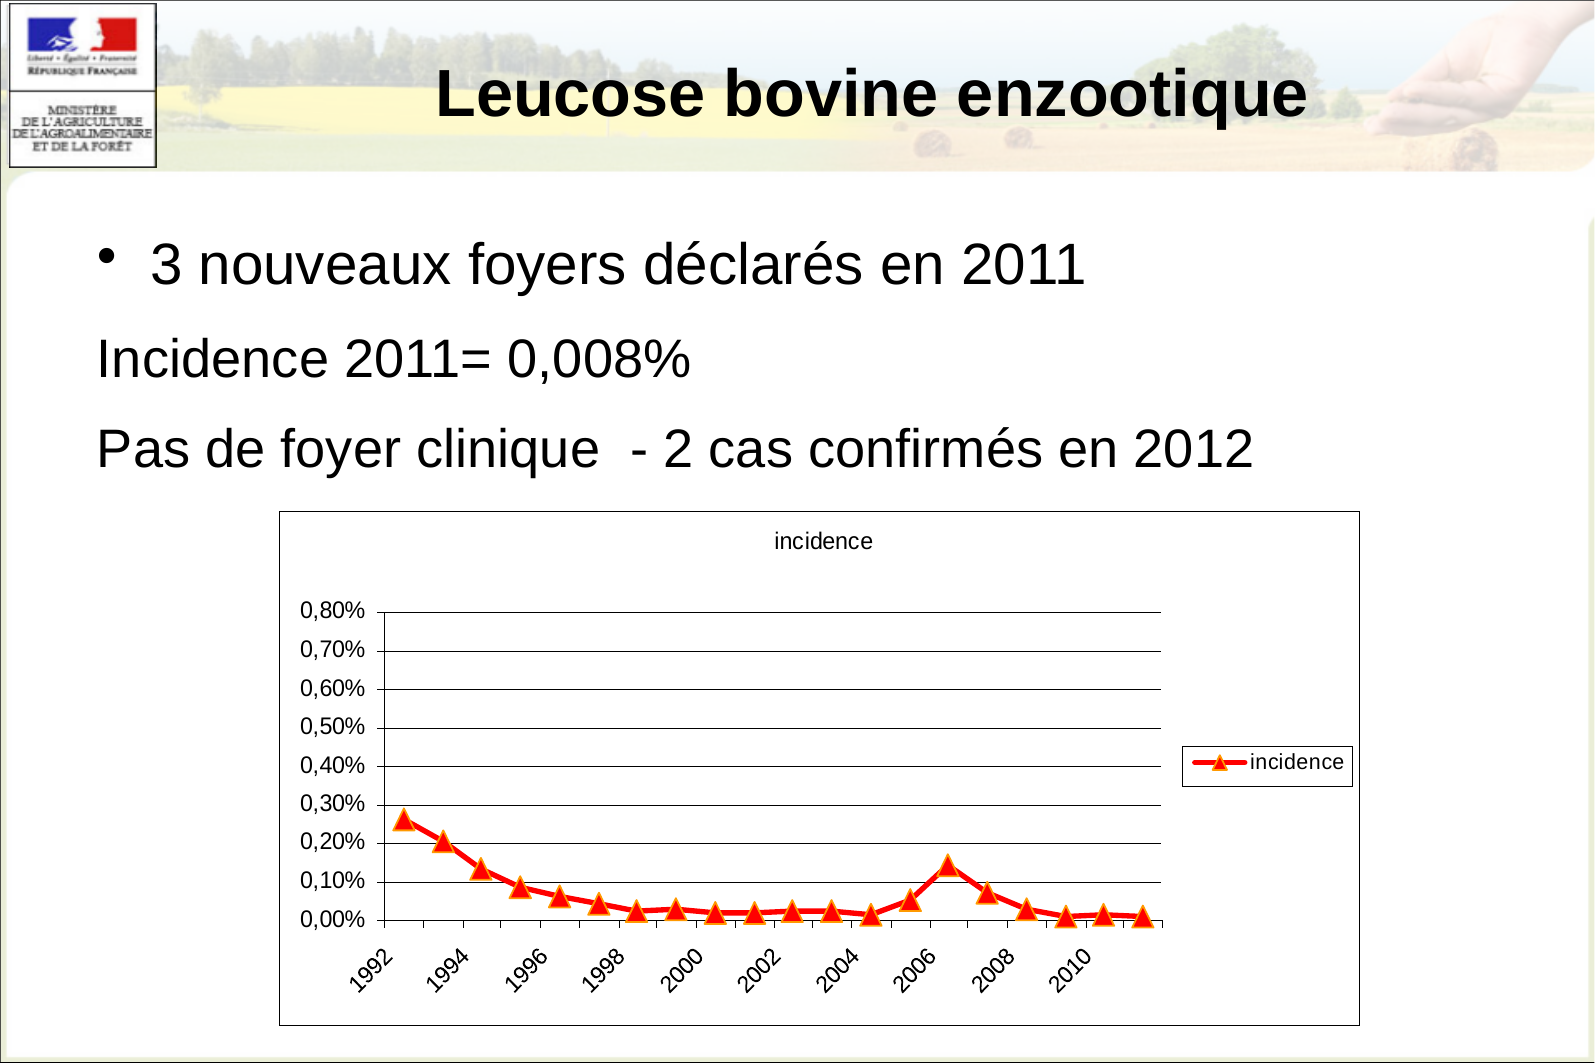

# Leucose bovine enzootique
3 nouveaux foyers déclarés en 2011
Incidence 2011= 0,008%
Pas de foyer clinique - 2 cas confirmés en 2012